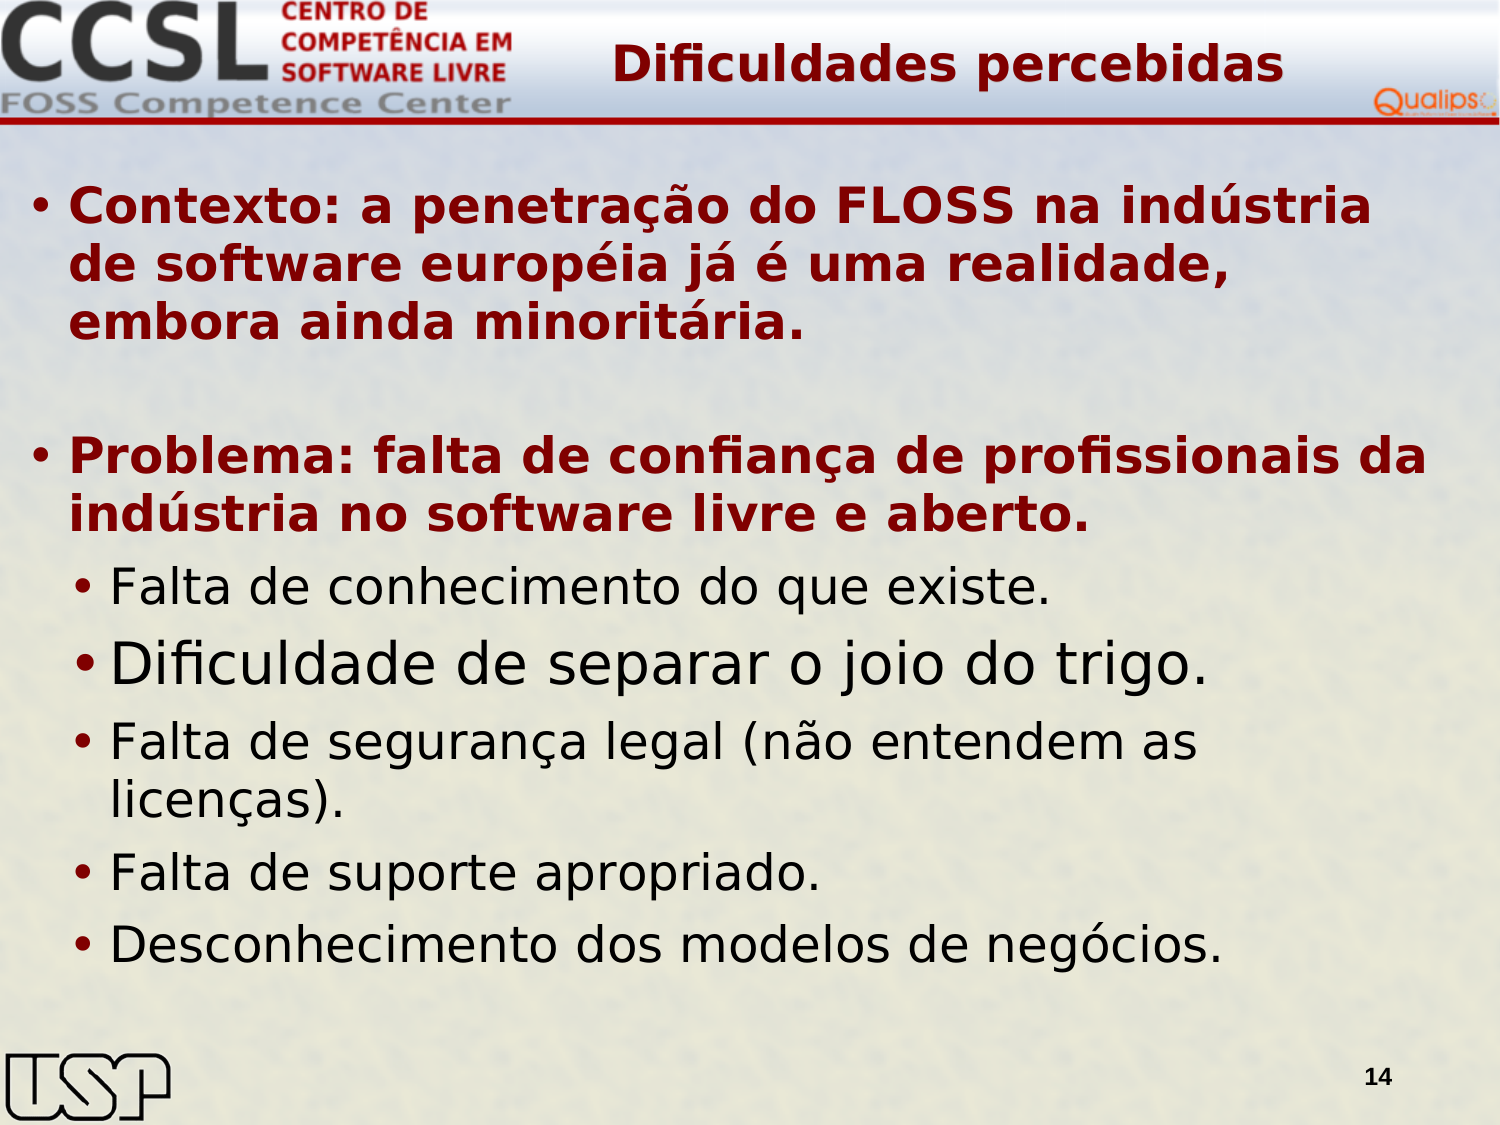

# Dificuldades percebidas
Contexto: a penetração do FLOSS na indústria de software européia já é uma realidade, embora ainda minoritária.
Problema: falta de confiança de profissionais da indústria no software livre e aberto.
Falta de conhecimento do que existe.
Dificuldade de separar o joio do trigo.
Falta de segurança legal (não entendem as licenças).
Falta de suporte apropriado.
Desconhecimento dos modelos de negócios.